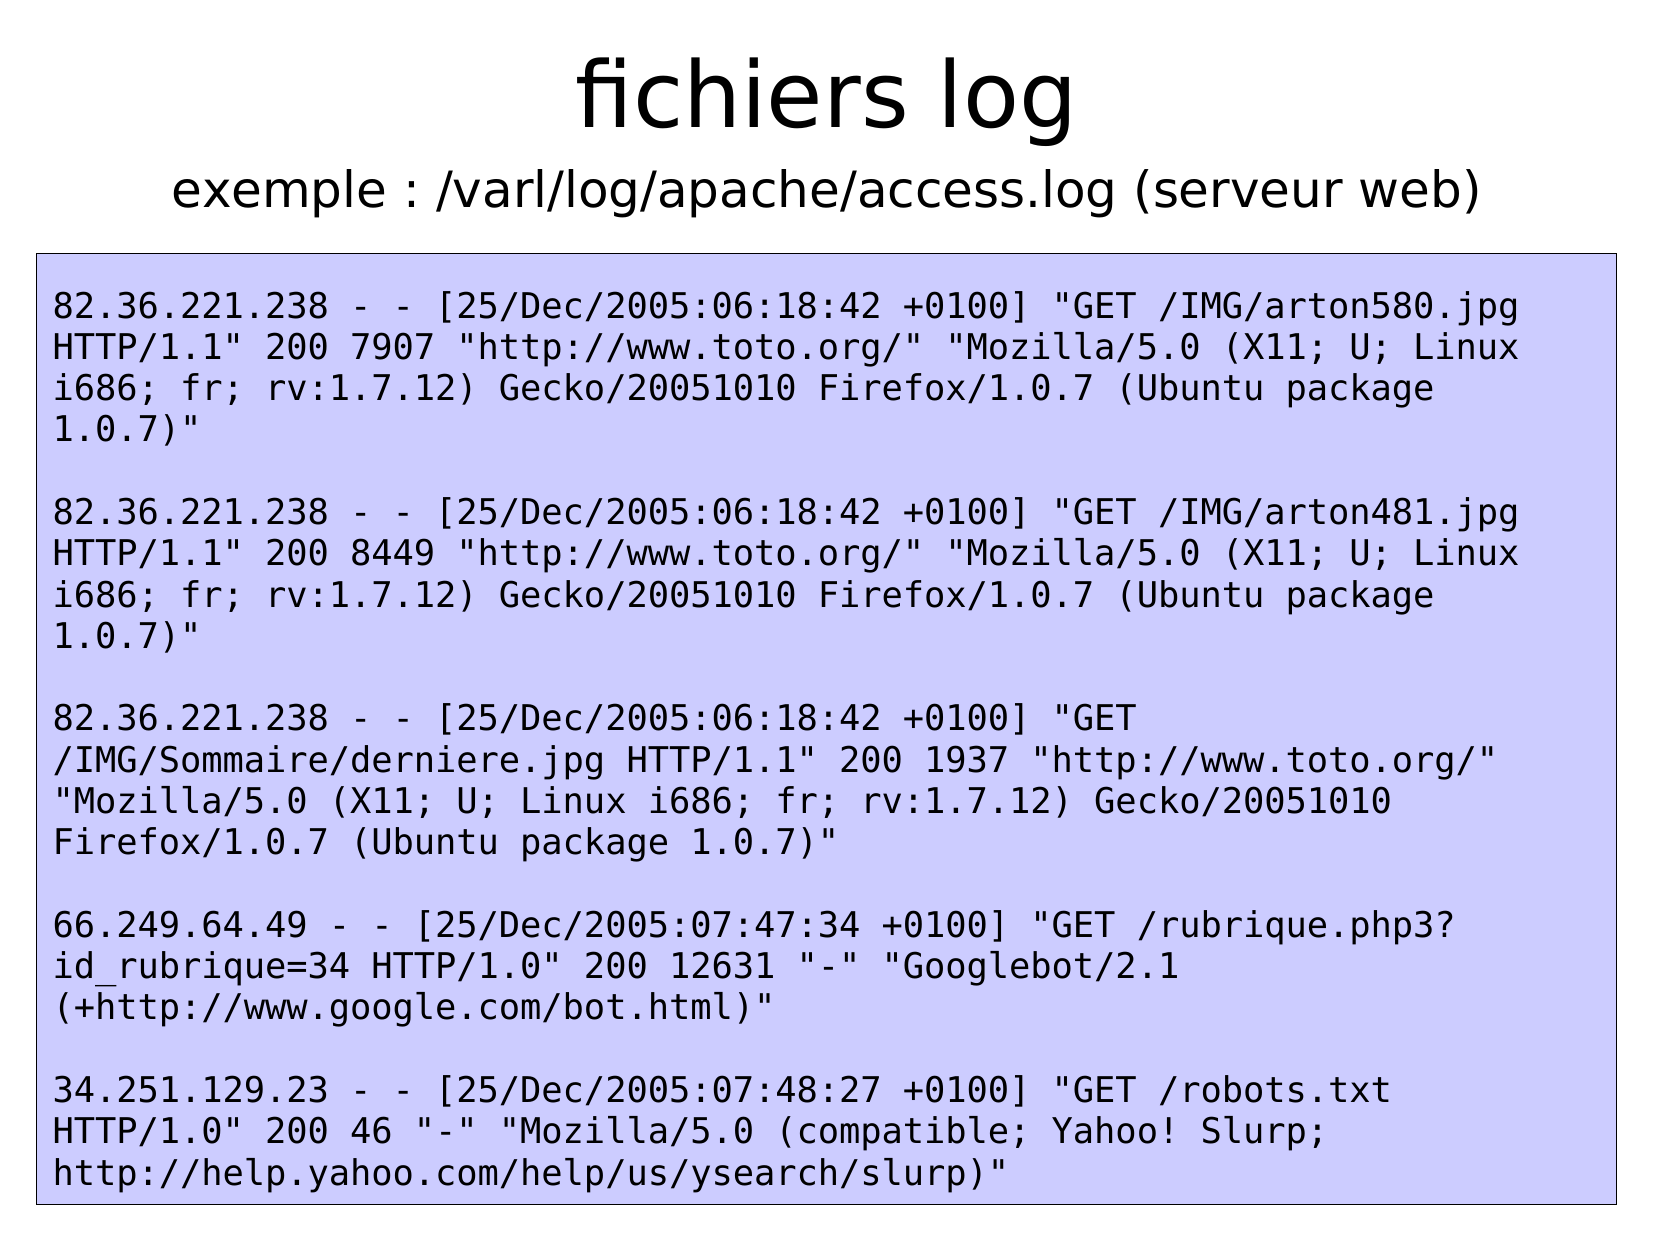

# fichiers log
exemple : /varl/log/apache/access.log (serveur web)
82.36.221.238 - - [25/Dec/2005:06:18:42 +0100] "GET /IMG/arton580.jpg HTTP/1.1" 200 7907 "http://www.toto.org/" "Mozilla/5.0 (X11; U; Linux i686; fr; rv:1.7.12) Gecko/20051010 Firefox/1.0.7 (Ubuntu package 1.0.7)"
82.36.221.238 - - [25/Dec/2005:06:18:42 +0100] "GET /IMG/arton481.jpg HTTP/1.1" 200 8449 "http://www.toto.org/" "Mozilla/5.0 (X11; U; Linux i686; fr; rv:1.7.12) Gecko/20051010 Firefox/1.0.7 (Ubuntu package 1.0.7)"
82.36.221.238 - - [25/Dec/2005:06:18:42 +0100] "GET /IMG/Sommaire/derniere.jpg HTTP/1.1" 200 1937 "http://www.toto.org/" "Mozilla/5.0 (X11; U; Linux i686; fr; rv:1.7.12) Gecko/20051010 Firefox/1.0.7 (Ubuntu package 1.0.7)"
66.249.64.49 - - [25/Dec/2005:07:47:34 +0100] "GET /rubrique.php3?id_rubrique=34 HTTP/1.0" 200 12631 "-" "Googlebot/2.1 (+http://www.google.com/bot.html)"
34.251.129.23 - - [25/Dec/2005:07:48:27 +0100] "GET /robots.txt HTTP/1.0" 200 46 "-" "Mozilla/5.0 (compatible; Yahoo! Slurp; http://help.yahoo.com/help/us/ysearch/slurp)"